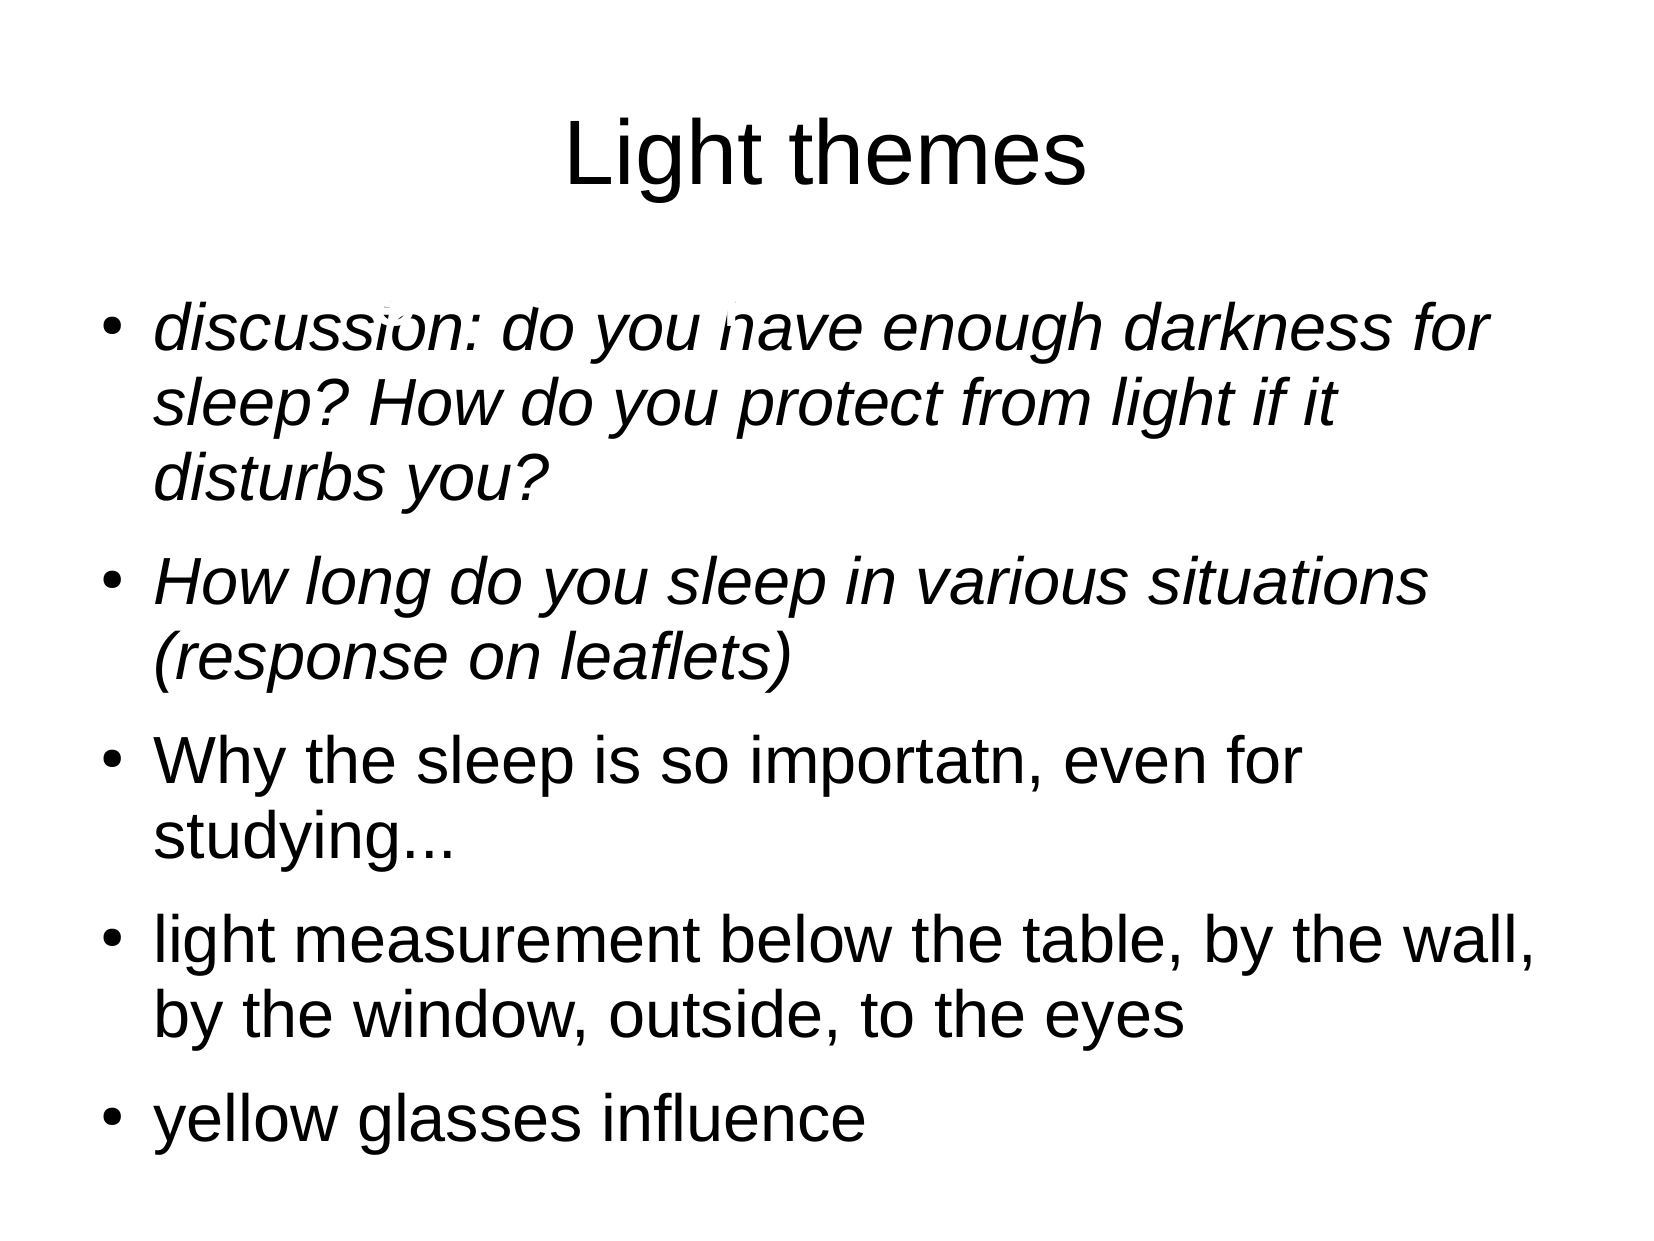

# Light themes
Light as a pollutant
discussion: do you have enough darkness for sleep? How do you protect from light if it disturbs you?
How long do you sleep in various situations (response on leaflets)
Why the sleep is so importatn, even for studying...
light measurement below the table, by the wall, by the window, outside, to the eyes
yellow glasses influence